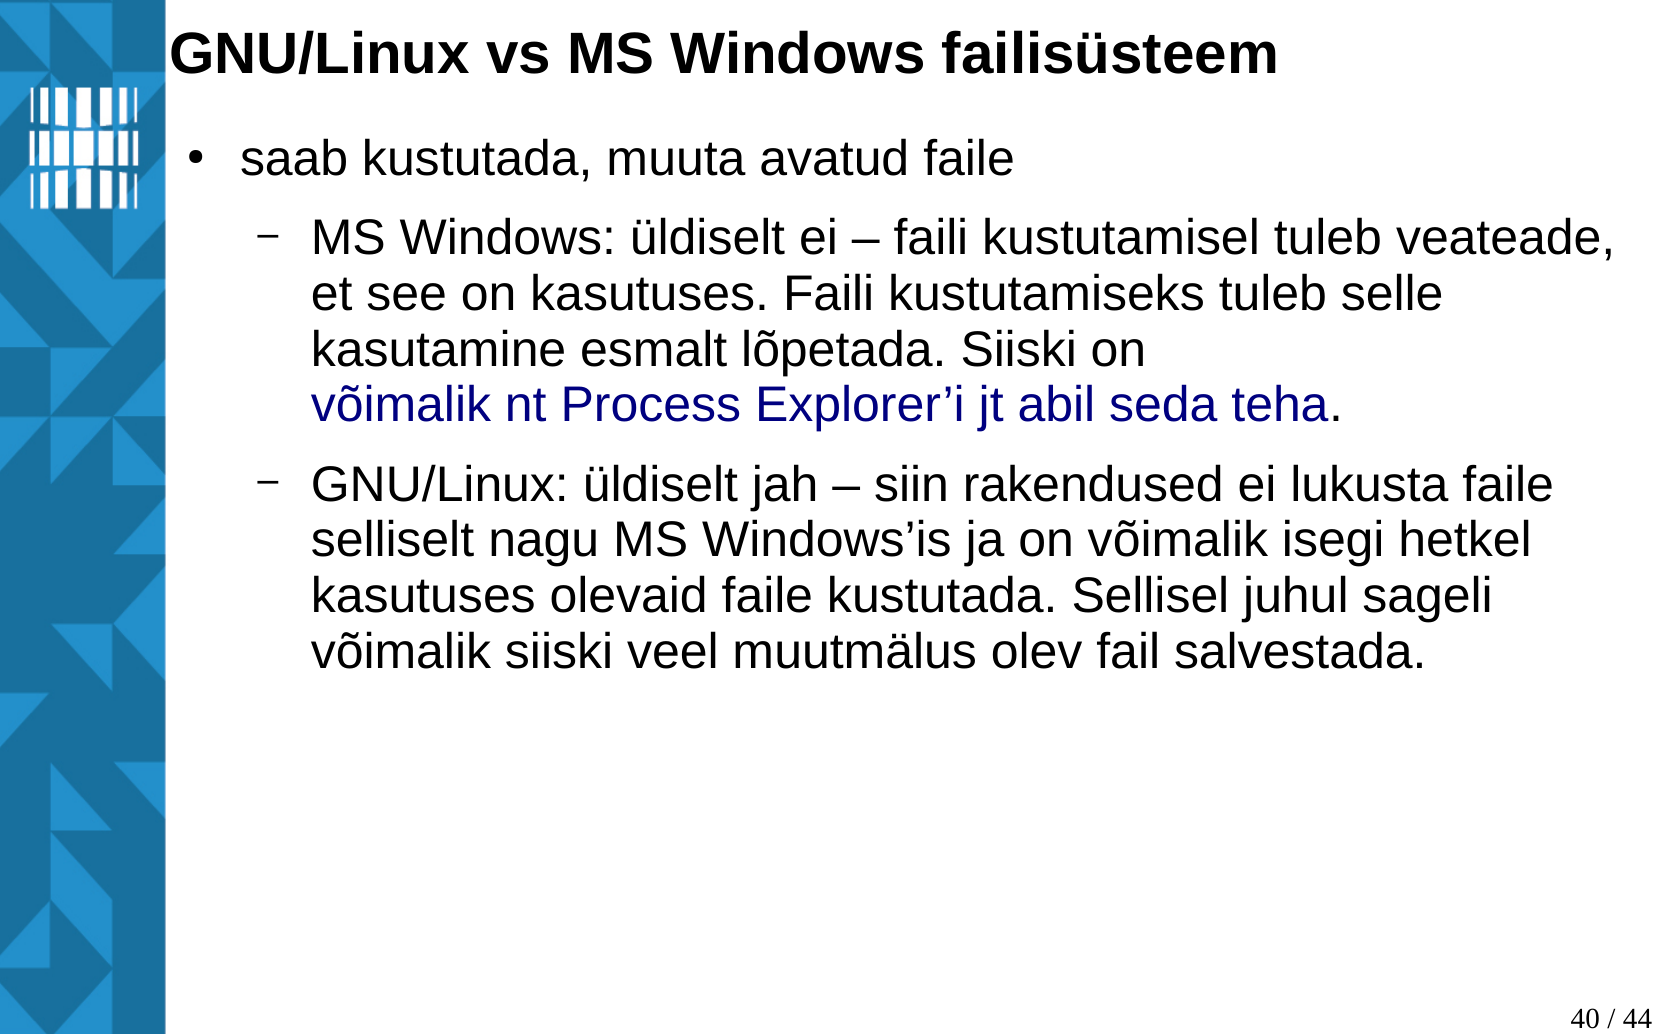

# GNU/Linux vs MS Windows failisüsteem
saab kustutada, muuta avatud faile
MS Windows: üldiselt ei – faili kustutamisel tuleb veateade, et see on kasutuses. Faili kustutamiseks tuleb selle kasutamine esmalt lõpetada. Siiski on võimalik nt Process Explorer’i jt abil seda teha.
GNU/Linux: üldiselt jah – siin rakendused ei lukusta faile selliselt nagu MS Windows’is ja on võimalik isegi hetkel kasutuses olevaid faile kustutada. Sellisel juhul sageli võimalik siiski veel muutmälus olev fail salvestada.
40